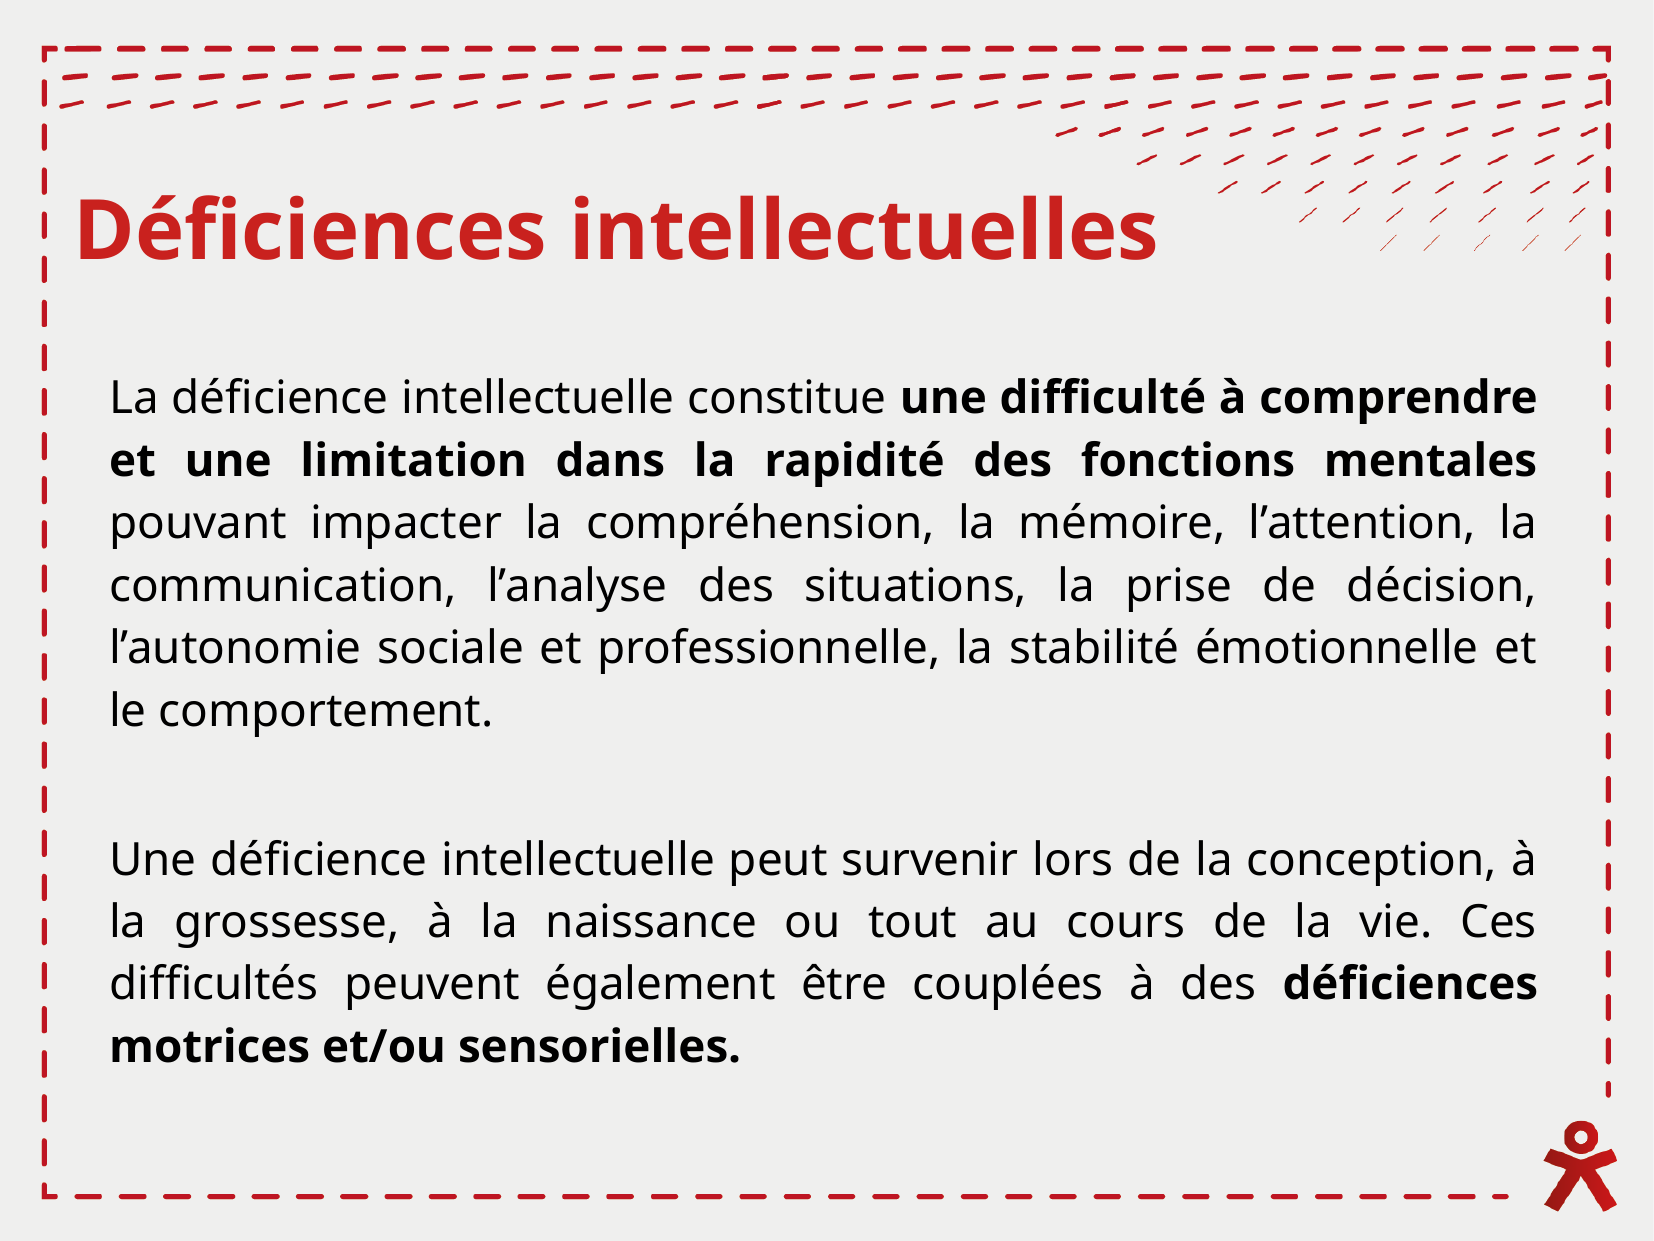

Déficiences intellectuelles
La déficience intellectuelle constitue une difficulté à comprendre et une limitation dans la rapidité des fonctions mentales pouvant impacter la compréhension, la mémoire, l’attention, la communication, l’analyse des situations, la prise de décision, l’autonomie sociale et professionnelle, la stabilité émotionnelle et le comportement.
Une déficience intellectuelle peut survenir lors de la conception, à la grossesse, à la naissance ou tout au cours de la vie. Ces difficultés peuvent également être couplées à des déficiences motrices et/ou sensorielles.